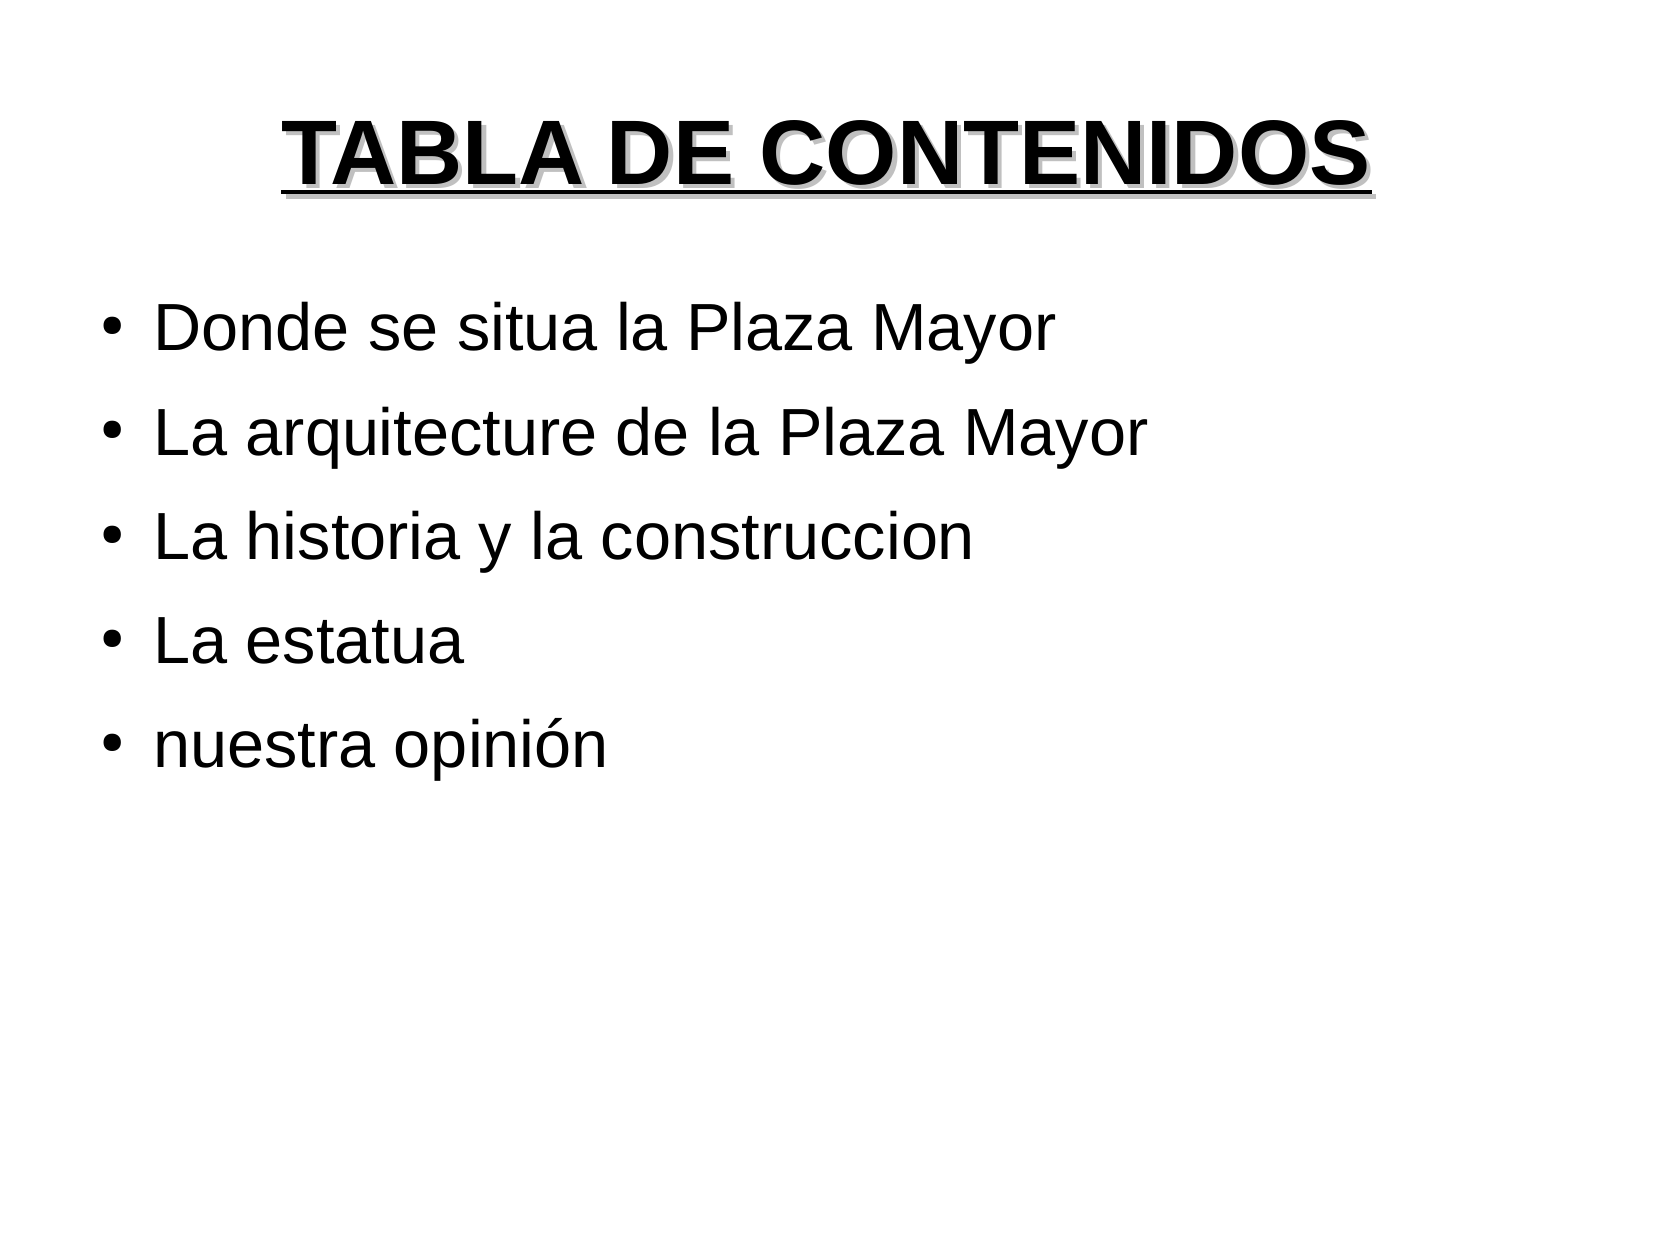

# TABLA DE CONTENIDOS
Donde se situa la Plaza Mayor
La arquitecture de la Plaza Mayor
La historia y la construccion
La estatua
nuestra opinión